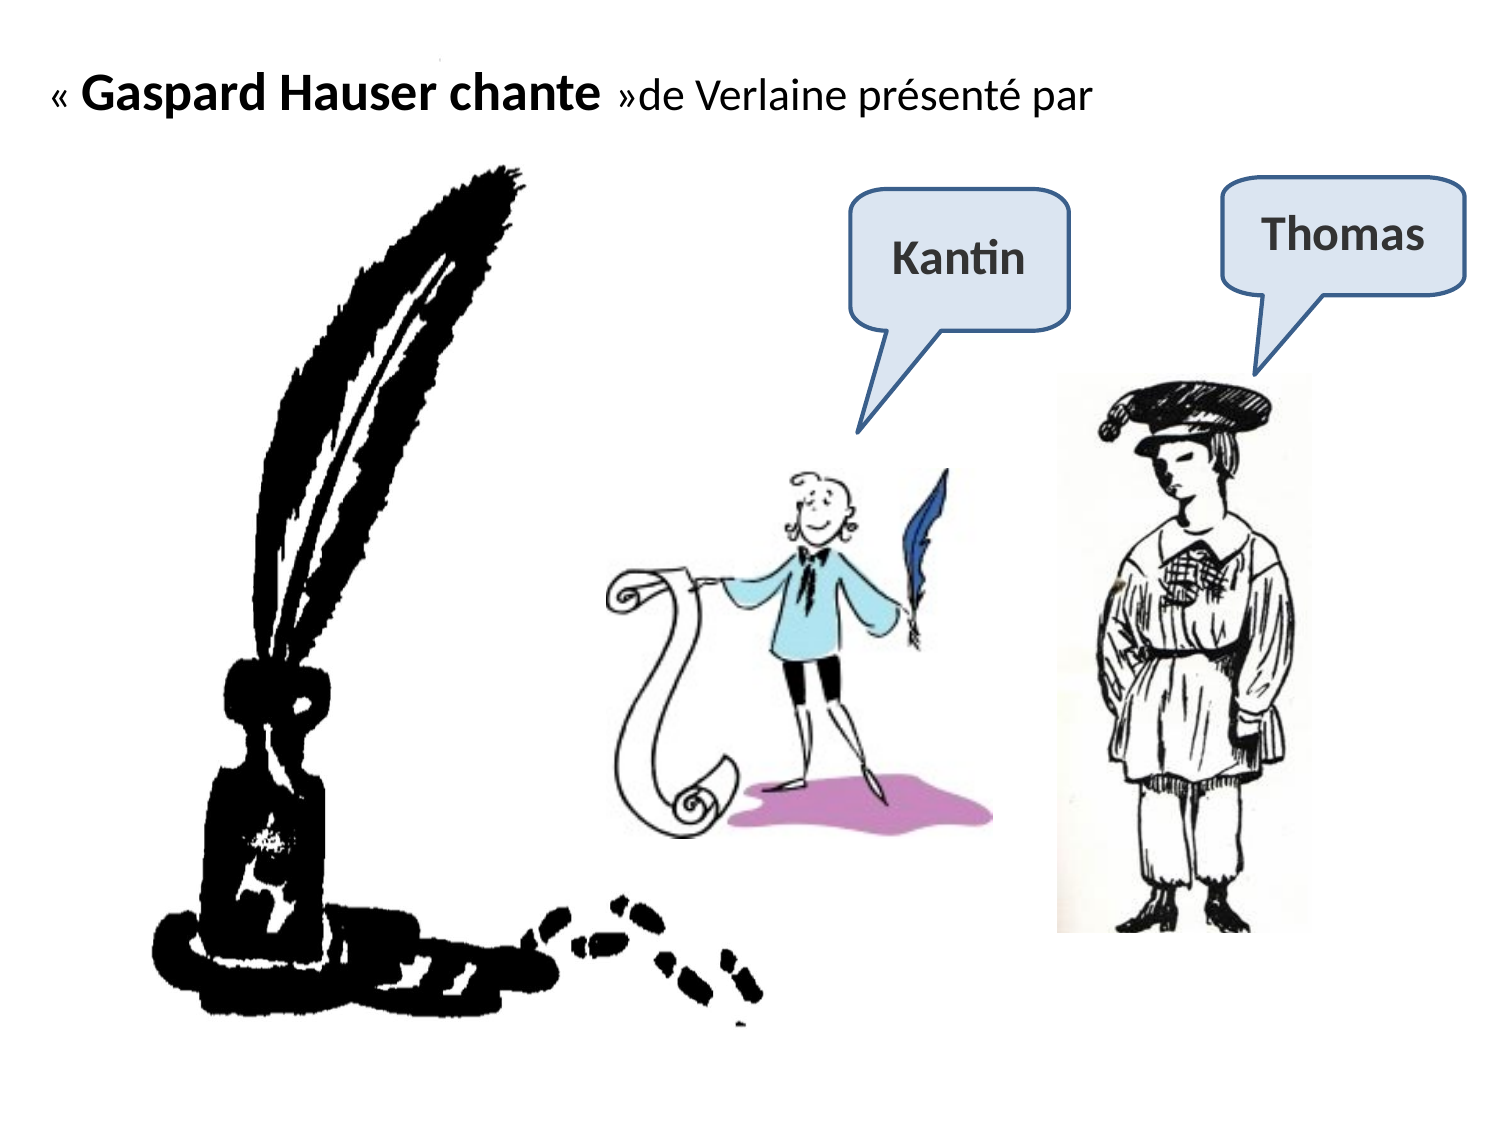

# « Gaspard Hauser chante »de Verlaine présenté par
Thomas
Kantin